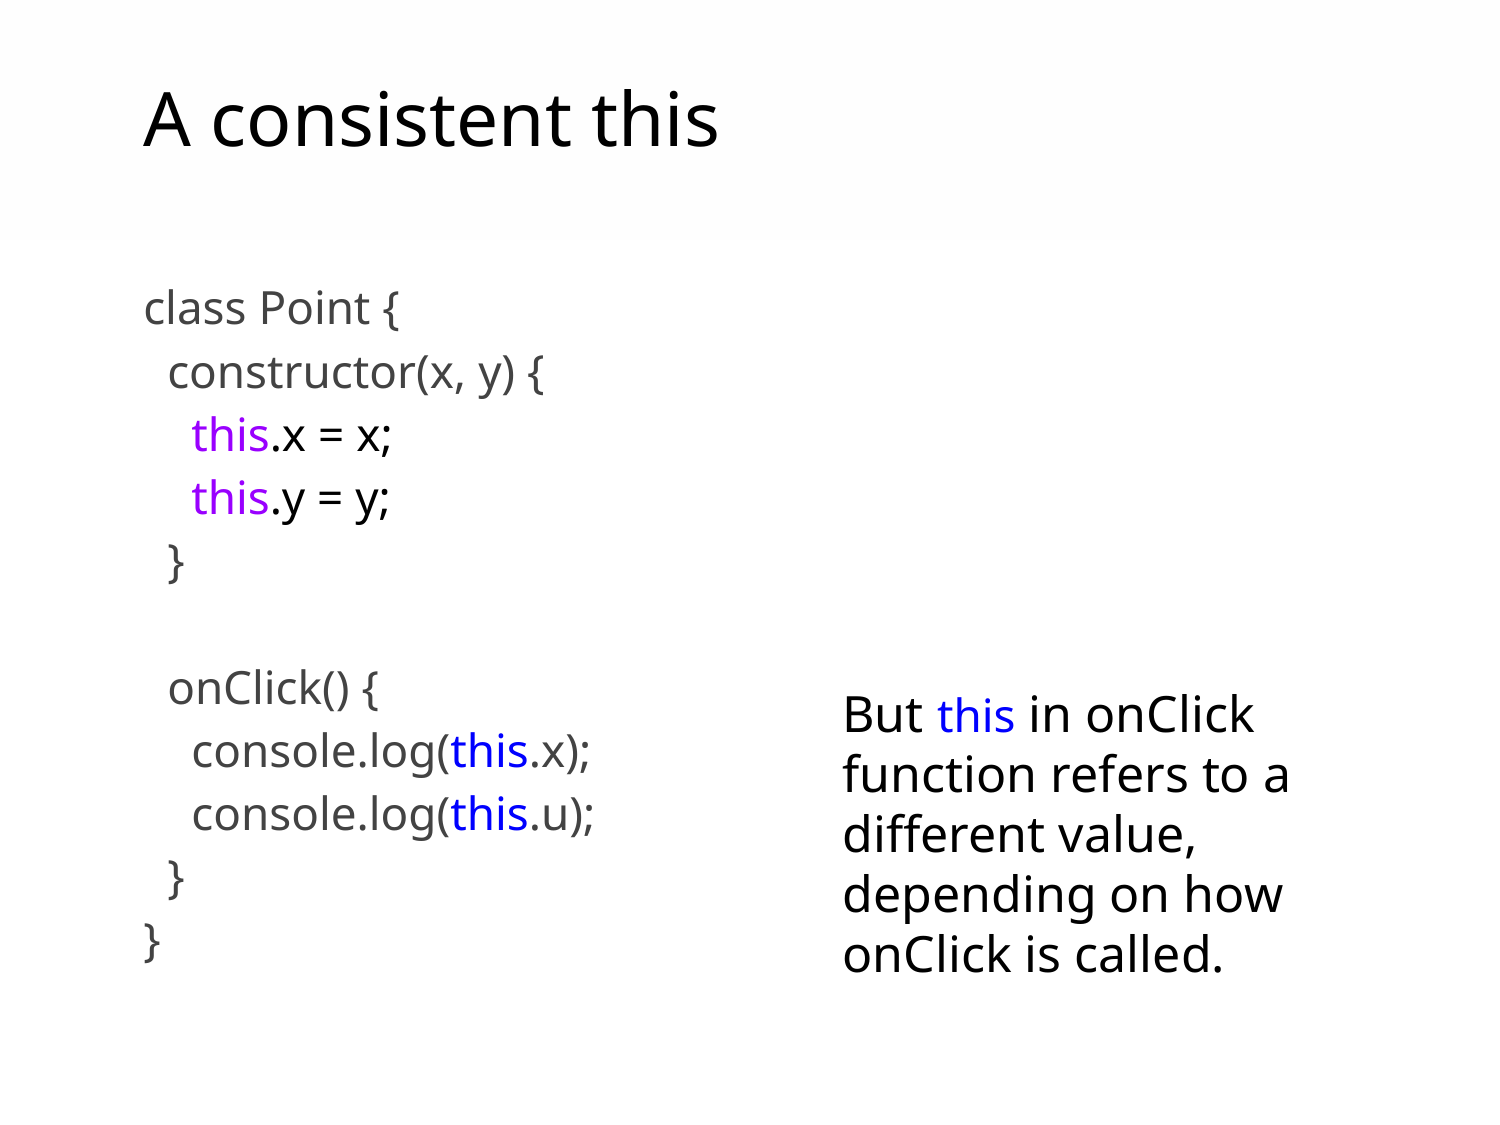

# A consistent this
class Point {
 constructor(x, y) {
 this.x = x;
 this.y = y;
 }
 onClick() {
 console.log(this.x);
 console.log(this.u);
 }
}
But this in onClick function refers to a different value, depending on how onClick is called.